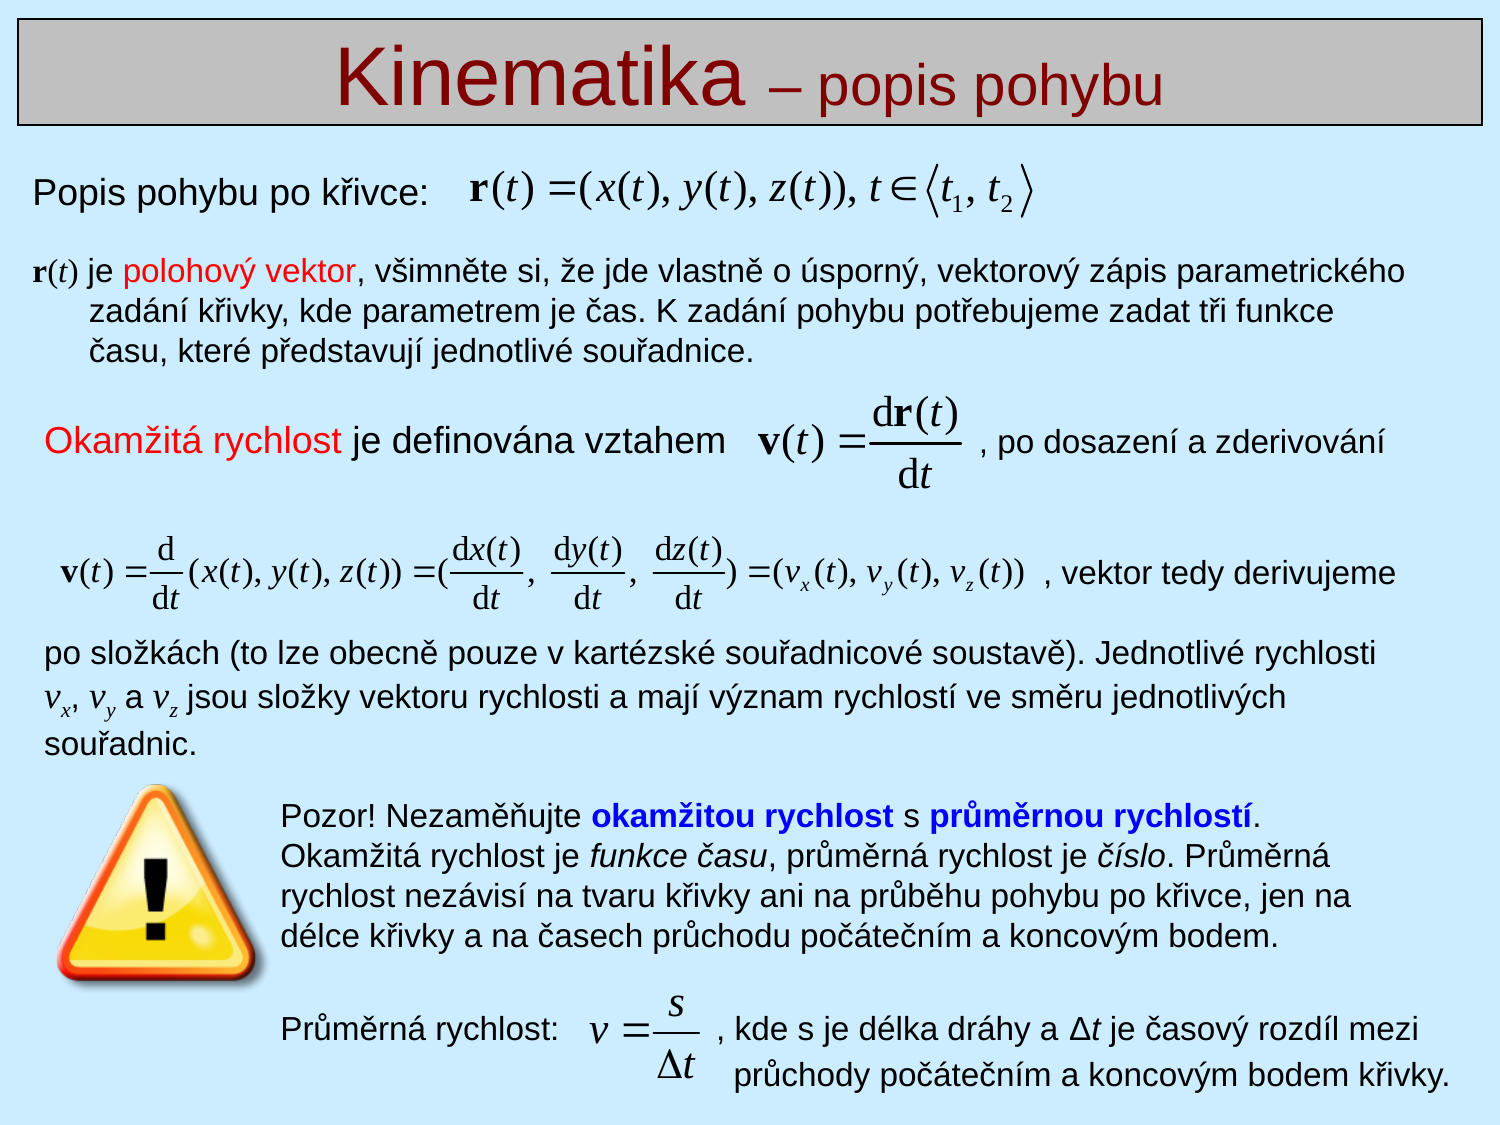

Kinematika – popis pohybu
Popis pohybu po křivce:
r(t) je polohový vektor, všimněte si, že jde vlastně o úsporný, vektorový zápis parametrického zadání křivky, kde parametrem je čas. K zadání pohybu potřebujeme zadat tři funkce času, které představují jednotlivé souřadnice.
Okamžitá rychlost je definována vztahem , po dosazení a zderivování
 , vektor tedy derivujeme
po složkách (to lze obecně pouze v kartézské souřadnicové soustavě). Jednotlivé rychlosti
vx, vy a vz jsou složky vektoru rychlosti a mají význam rychlostí ve směru jednotlivých souřadnic.
Pozor! Nezaměňujte okamžitou rychlost s průměrnou rychlostí. Okamžitá rychlost je funkce času, průměrná rychlost je číslo. Průměrná rychlost nezávisí na tvaru křivky ani na průběhu pohybu po křivce, jen na délce křivky a na časech průchodu počátečním a koncovým bodem.
Průměrná rychlost: , kde s je délka dráhy a Δt je časový rozdíl mezi
 průchody počátečním a koncovým bodem křivky.